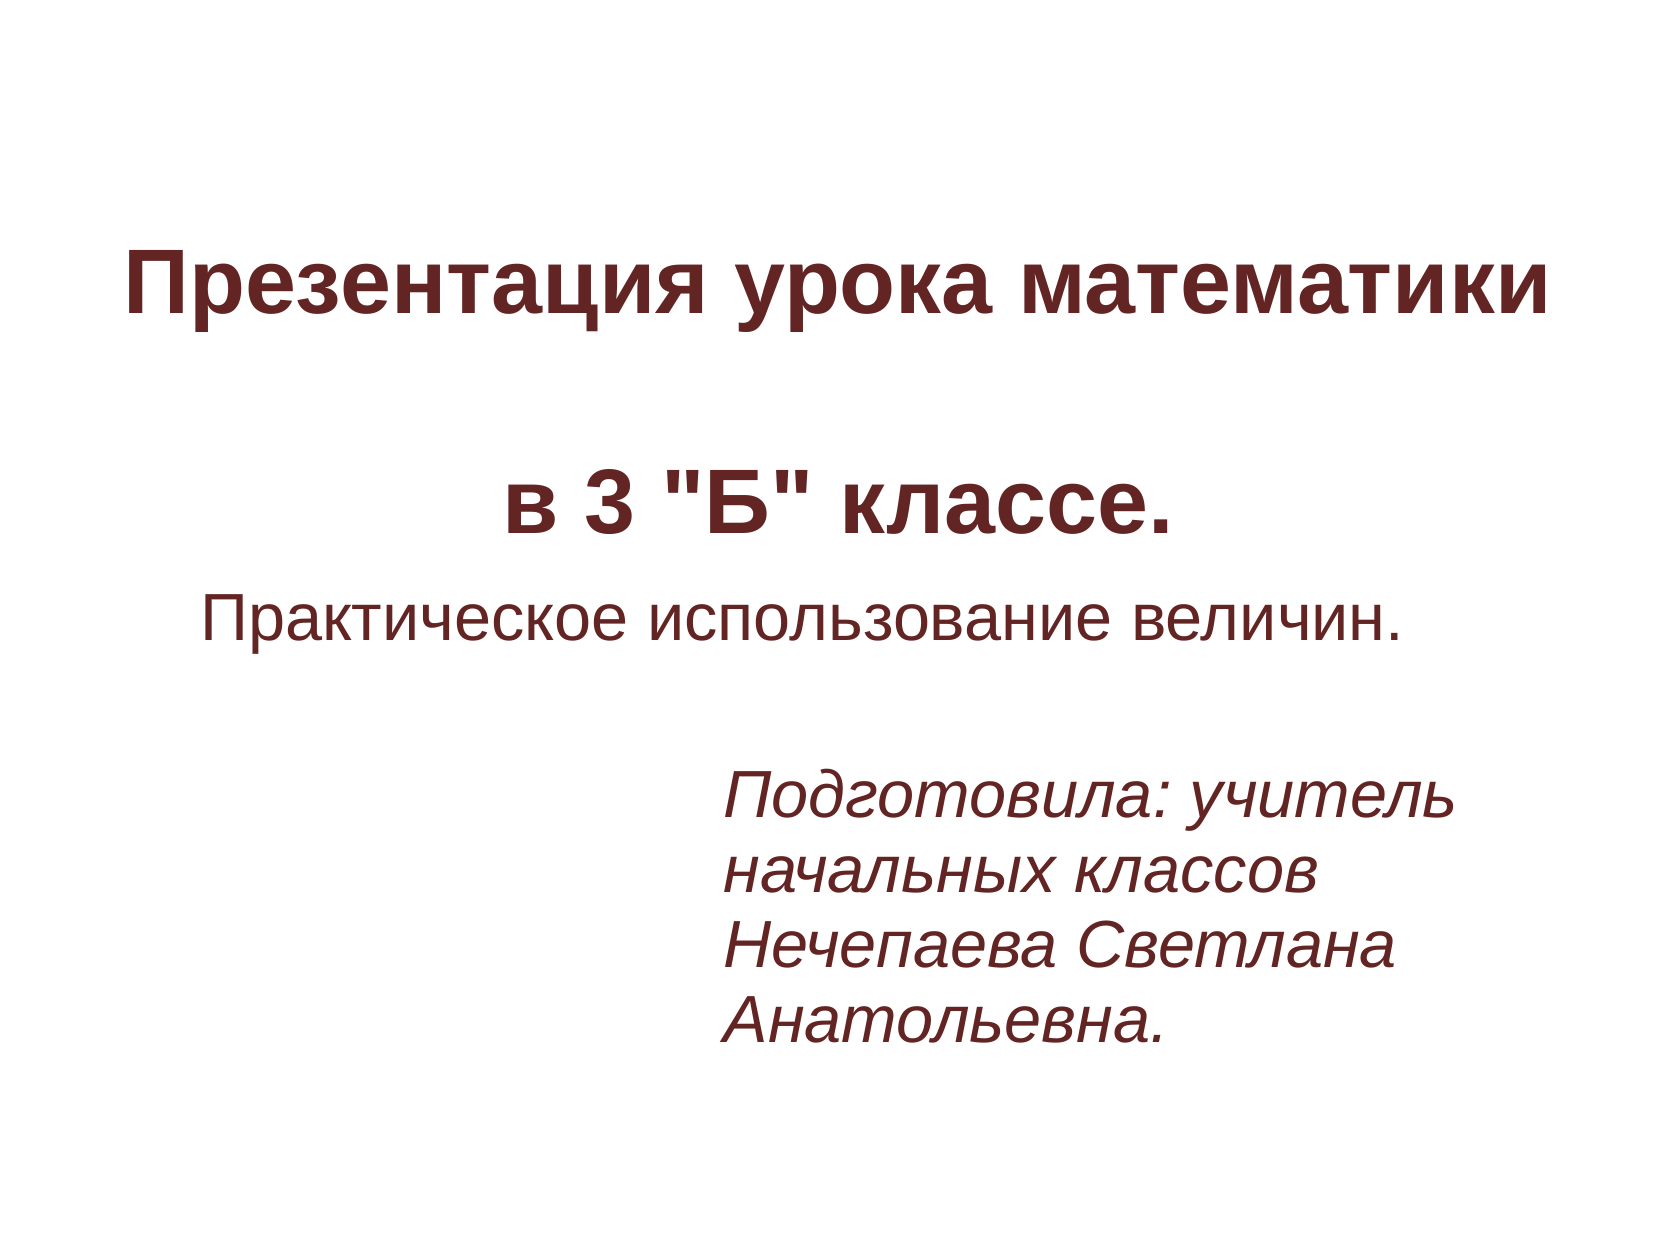

# Презентация урока математики в 3 "Б" классе.
 Практическое использование величин.
Подготовила: учитель начальных классов
Нечепаева Светлана Анатольевна.